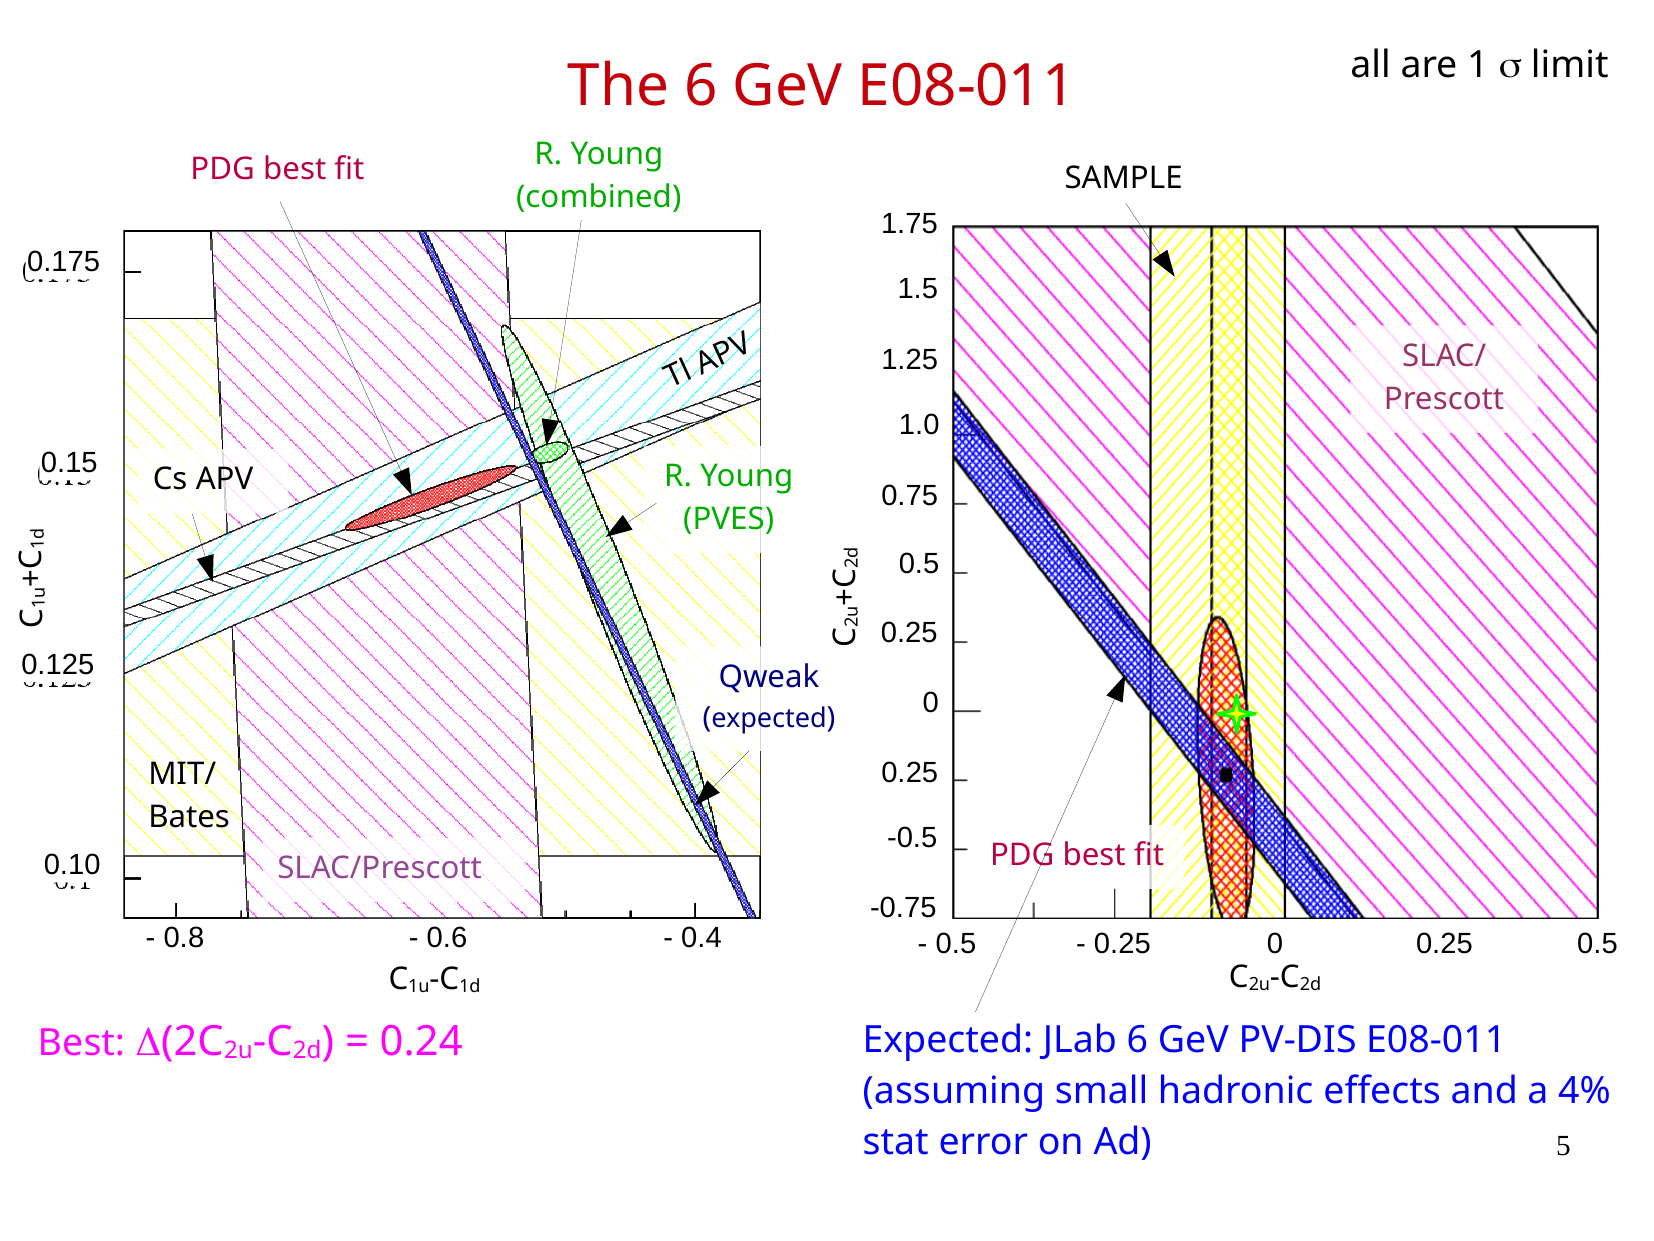

The 6 GeV E08-011
all are 1 s limit
R. Young (combined)
PDG best fit
SAMPLE
1.75
1.5
1.25
1.0
0.75
0.5
0.25
0
0.25
-0.5
-0.75
C2u+C2d
- 0.5
- 0.25
0
0.25
0.5
C2u-C2d
0.175
0.15
0.125
0.10
C1u+C1d
- 0.8
- 0.4
- 0.6
C1u-C1d
Tl APV
SLAC/ Prescott
R. Young (PVES)
Cs APV
Qweak (expected)
MIT/ Bates
PDG best fit
SLAC/Prescott
# Best: D(2C2u-C2d) = 0.24
Expected: JLab 6 GeV PV-DIS E08-011 (assuming small hadronic effects and a 4% stat error on Ad)
5